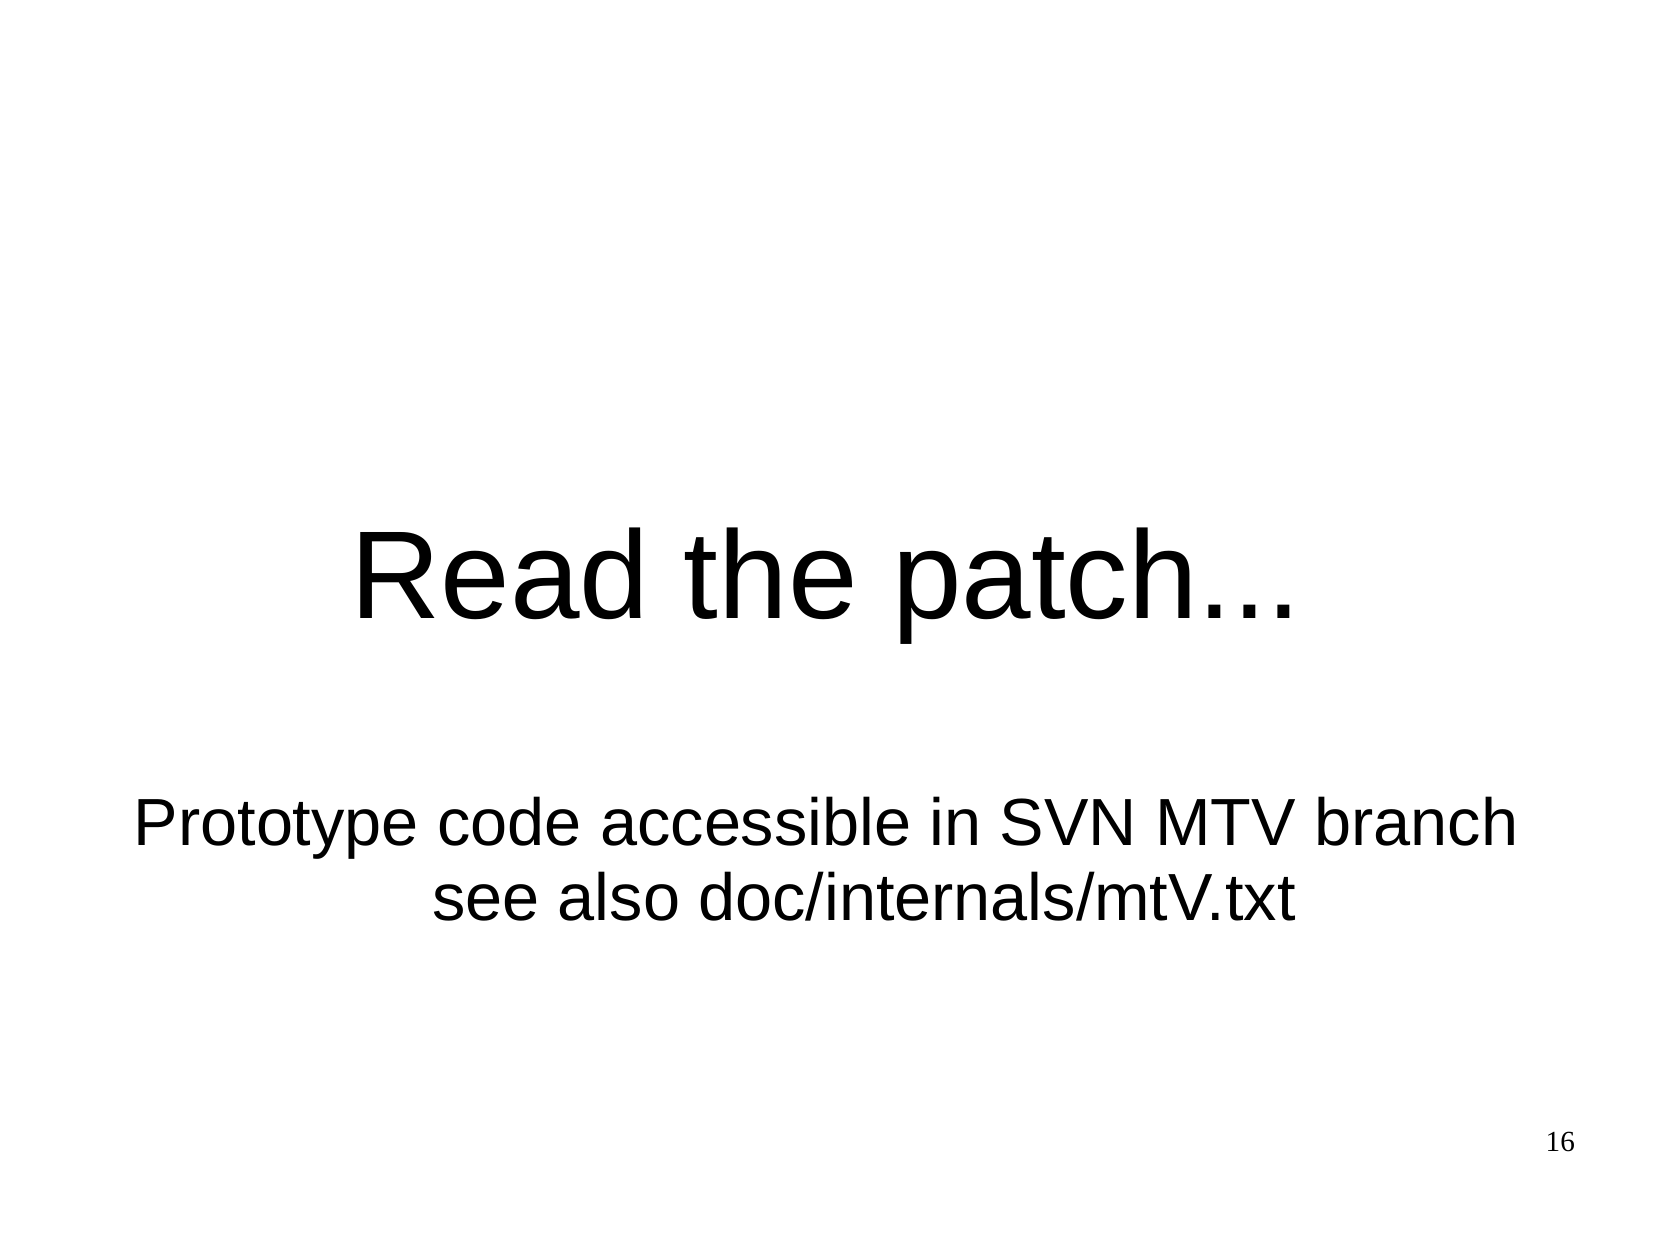

#
Read the patch...
Prototype code accessible in SVN MTV branch
	see also doc/internals/mtV.txt
16